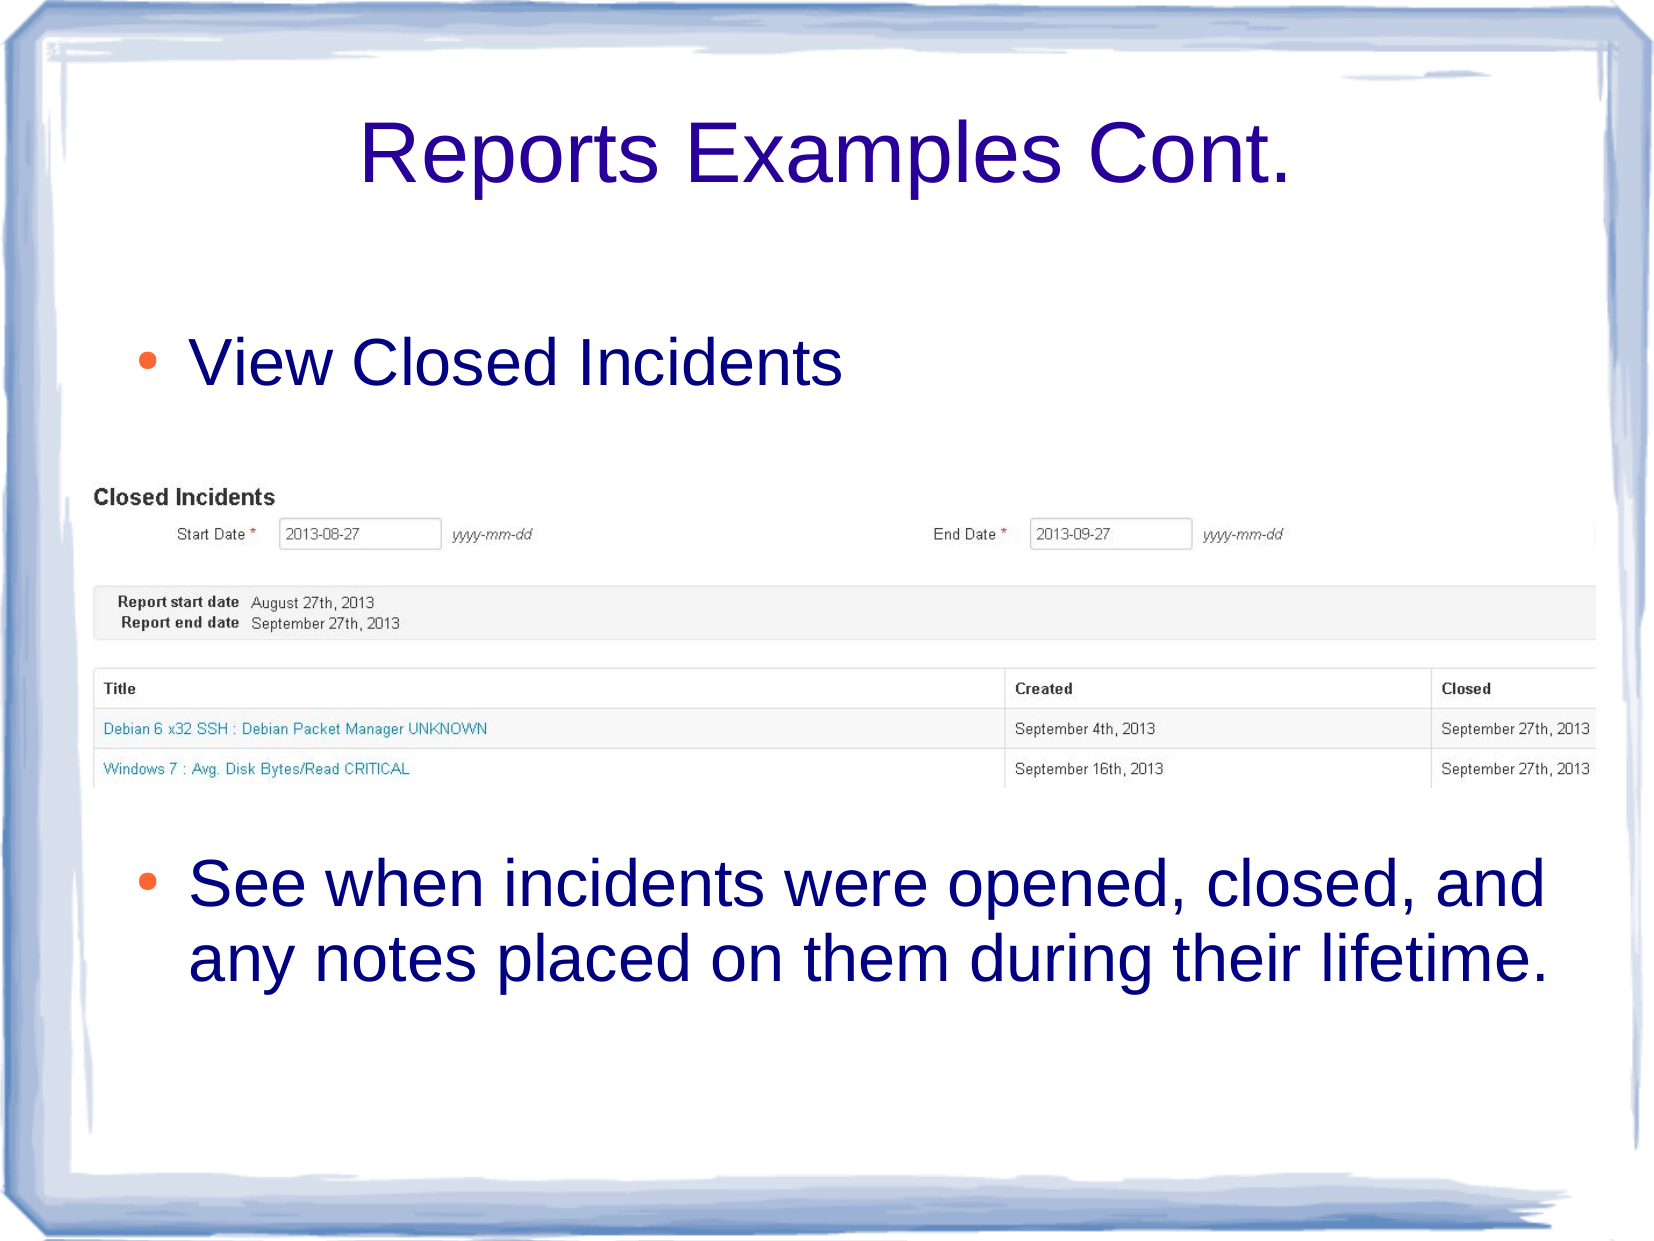

# Reports Examples Cont.
View Closed Incidents
See when incidents were opened, closed, and any notes placed on them during their lifetime.